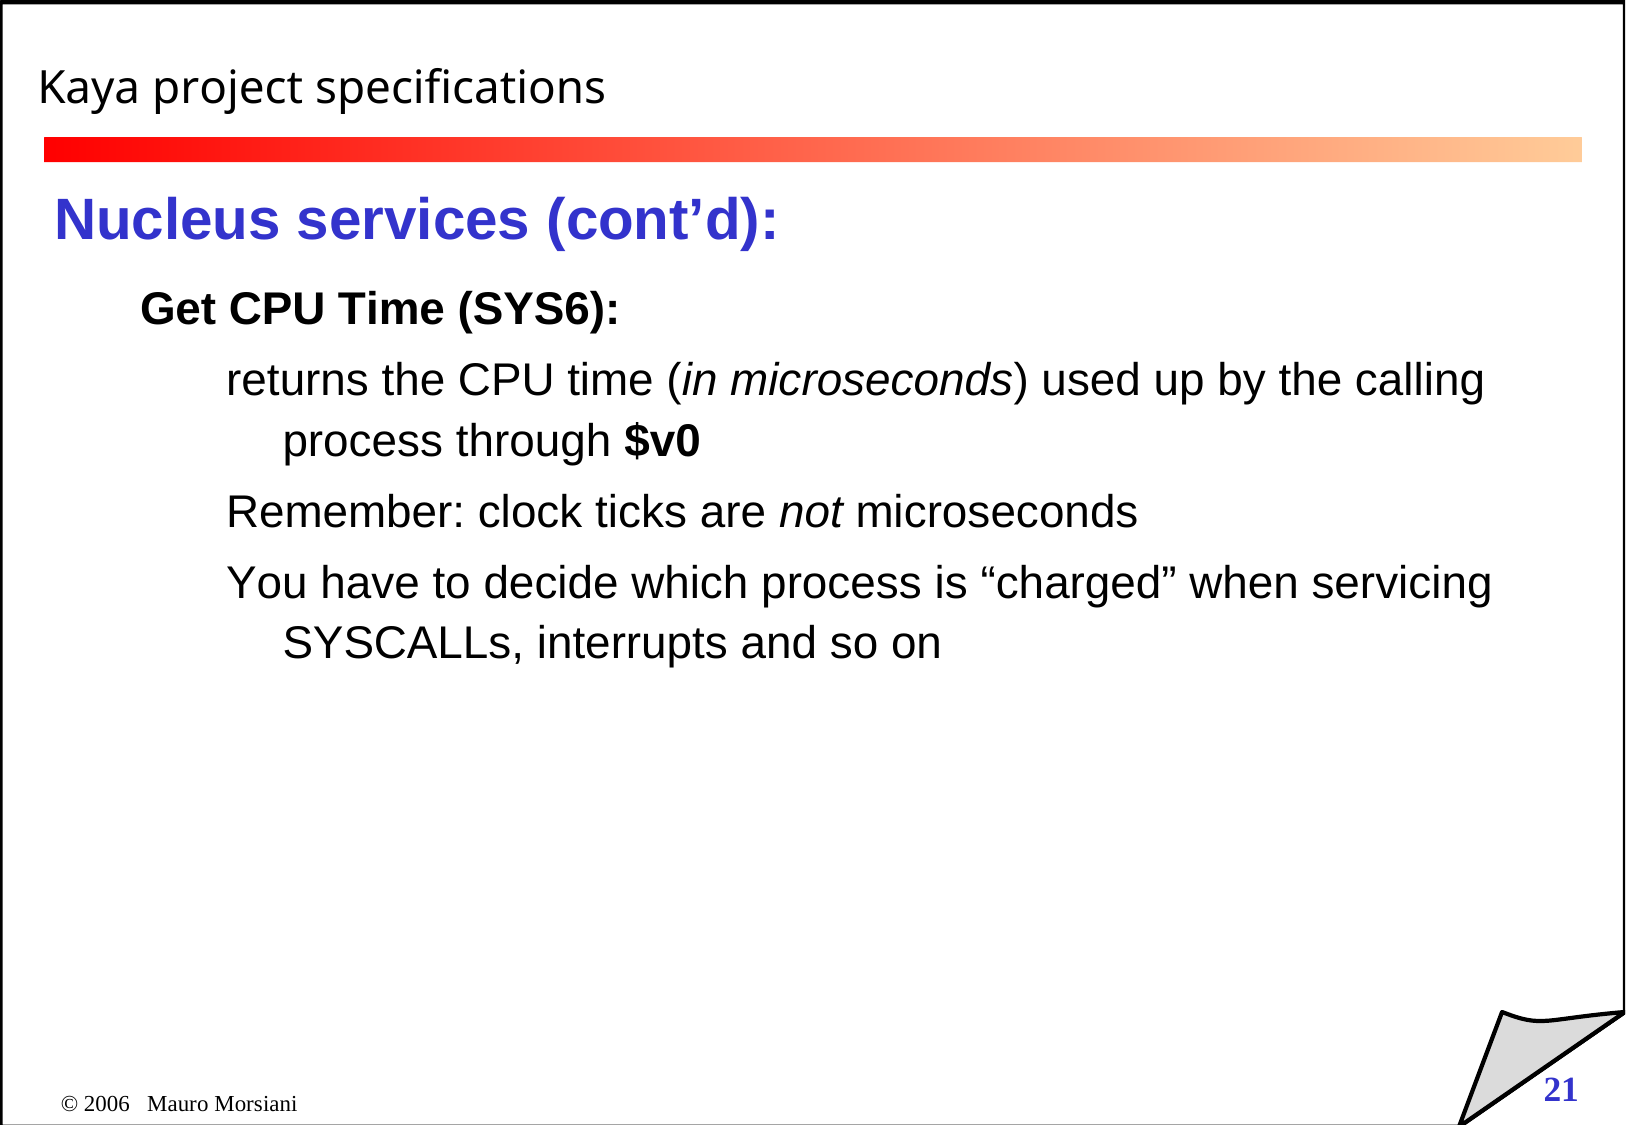

# Kaya project specifications
Nucleus services (cont’d):
Get CPU Time (SYS6):
returns the CPU time (in microseconds) used up by the calling process through $v0
Remember: clock ticks are not microseconds
You have to decide which process is “charged” when servicing SYSCALLs, interrupts and so on